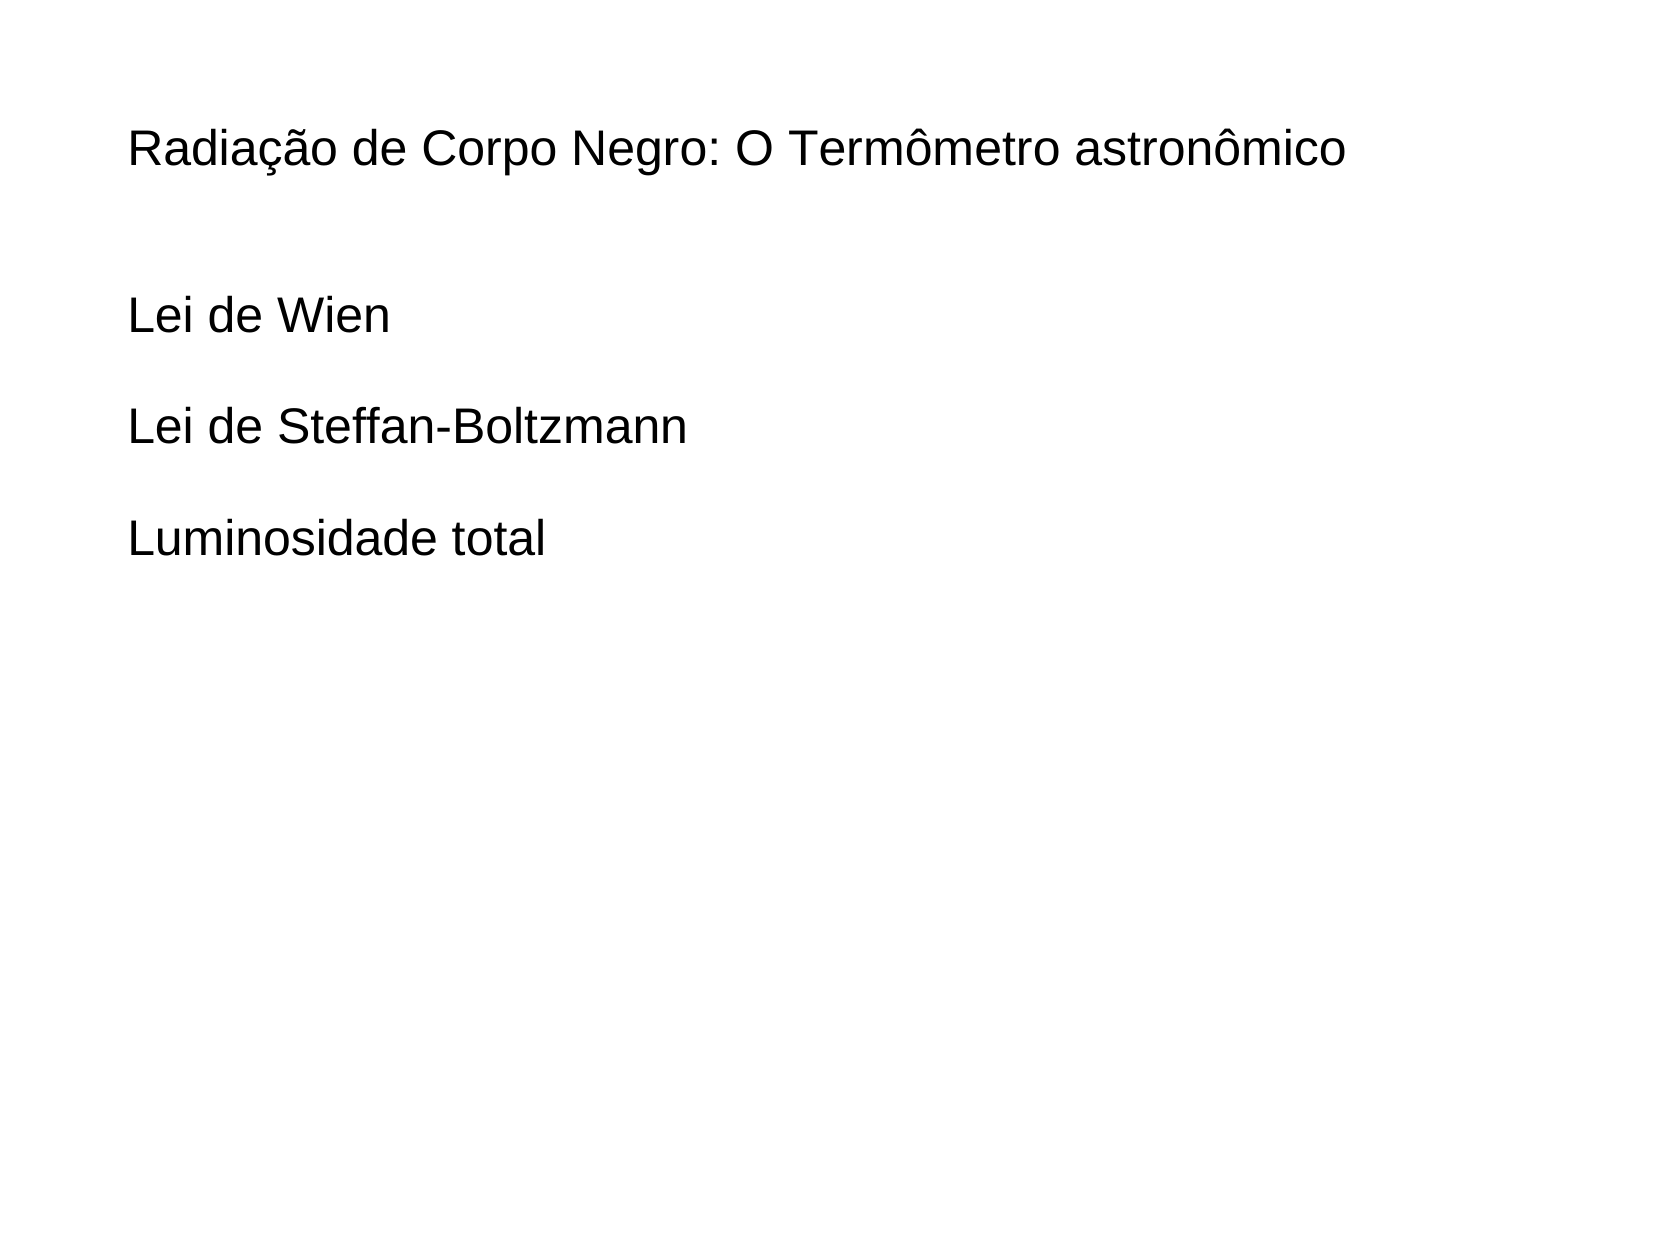

Radiação de Corpo Negro: O Termômetro astronômico
Lei de Wien
Lei de Steffan-Boltzmann
Luminosidade total